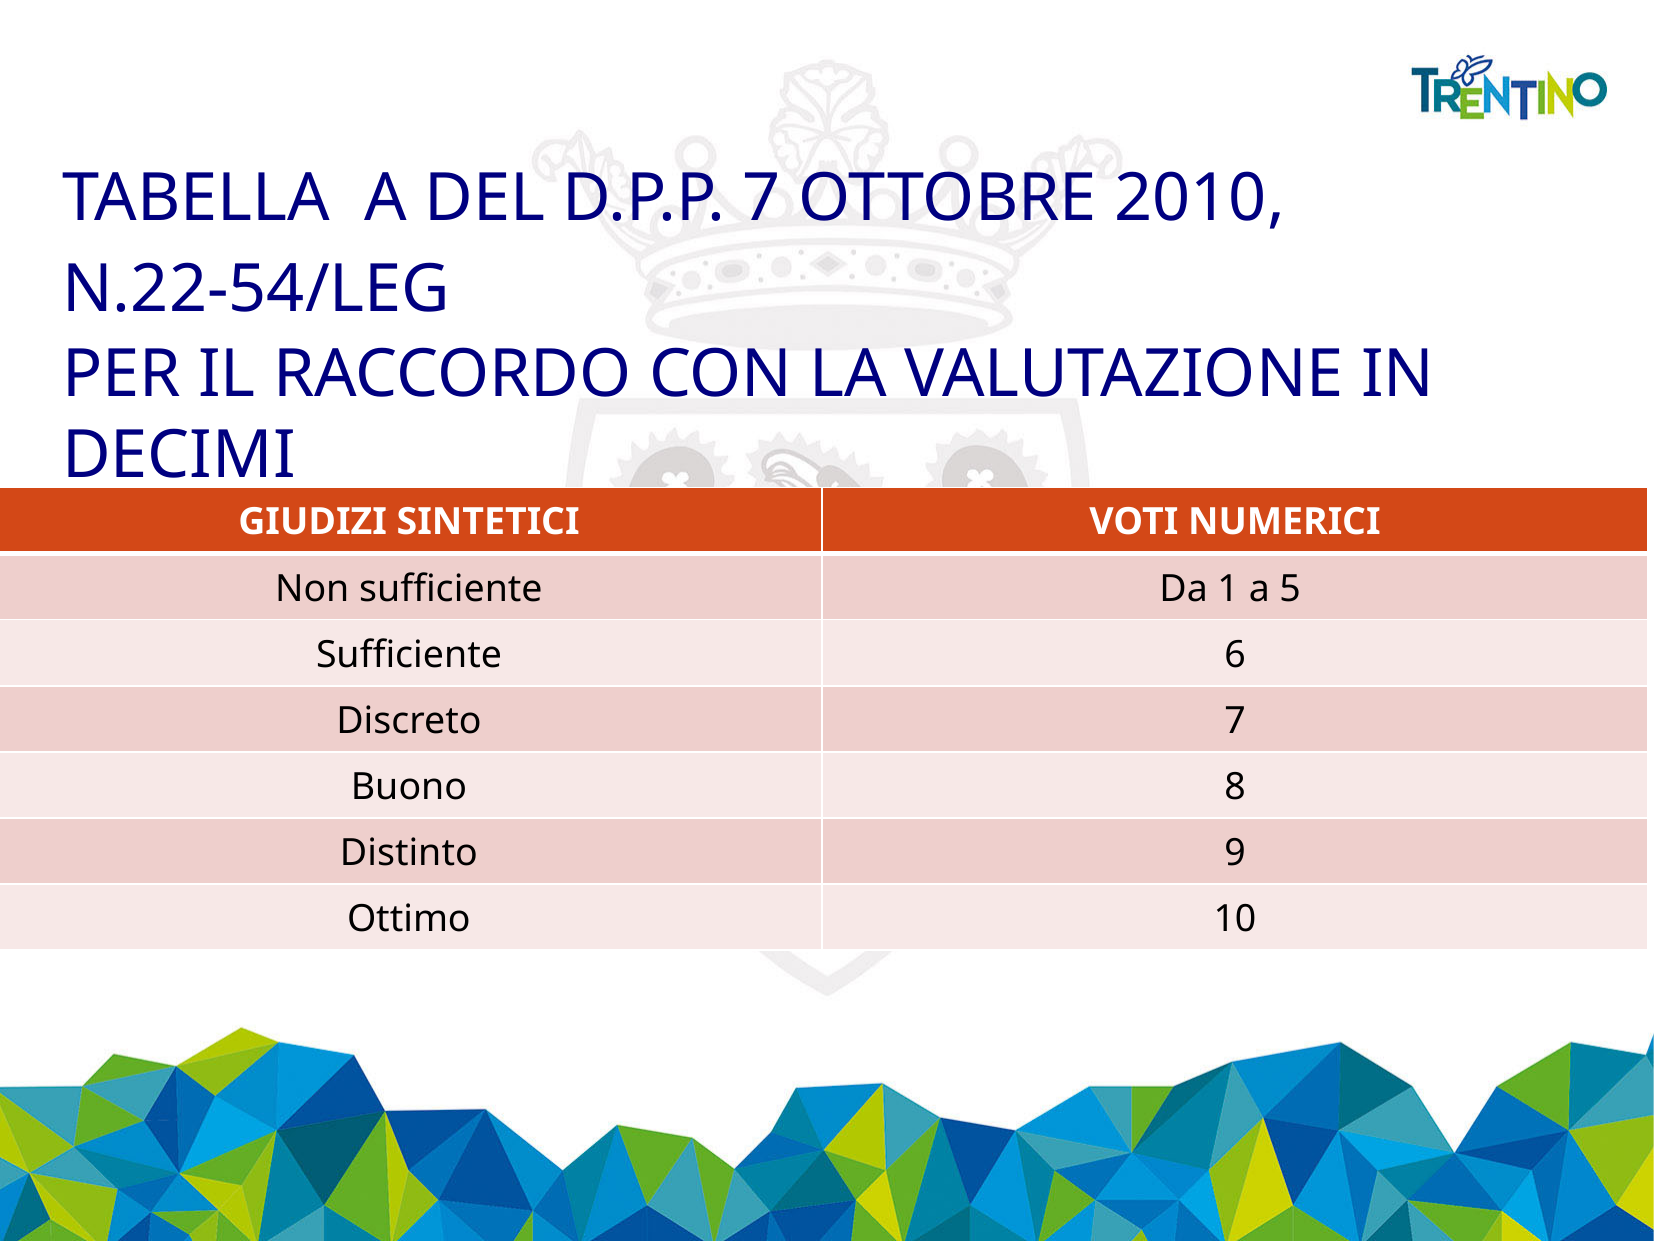

Tabella A DEL d.P.P. 7 ottobre 2010, n.22-54/Leg
per il raccordo con la valutazione in decimi
| GIUDIZI SINTETICI | VOTI NUMERICI |
| --- | --- |
| Non sufficiente | Da 1 a 5 |
| Sufficiente | 6 |
| Discreto | 7 |
| Buono | 8 |
| Distinto | 9 |
| Ottimo | 10 |